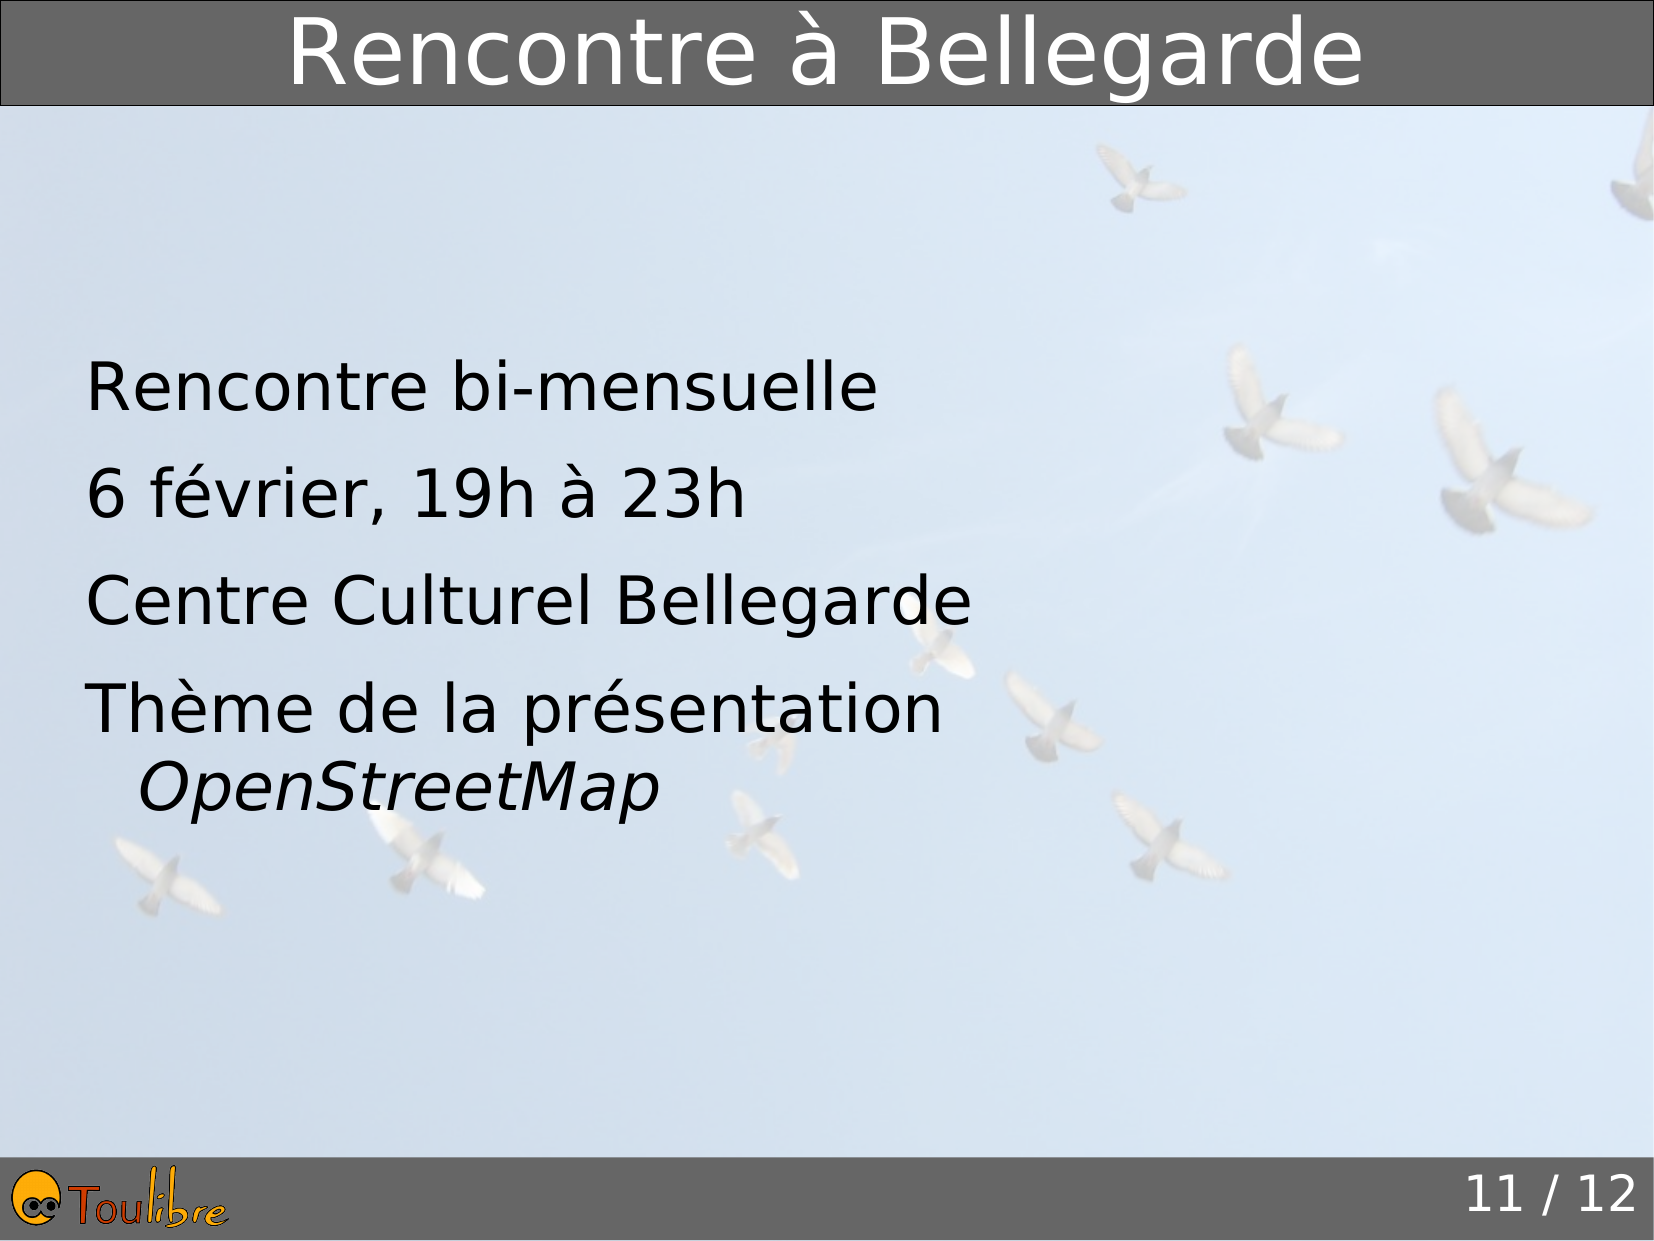

# Rencontre à Bellegarde
Rencontre bi-mensuelle
6 février, 19h à 23h
Centre Culturel Bellegarde
Thème de la présentation
OpenStreetMap